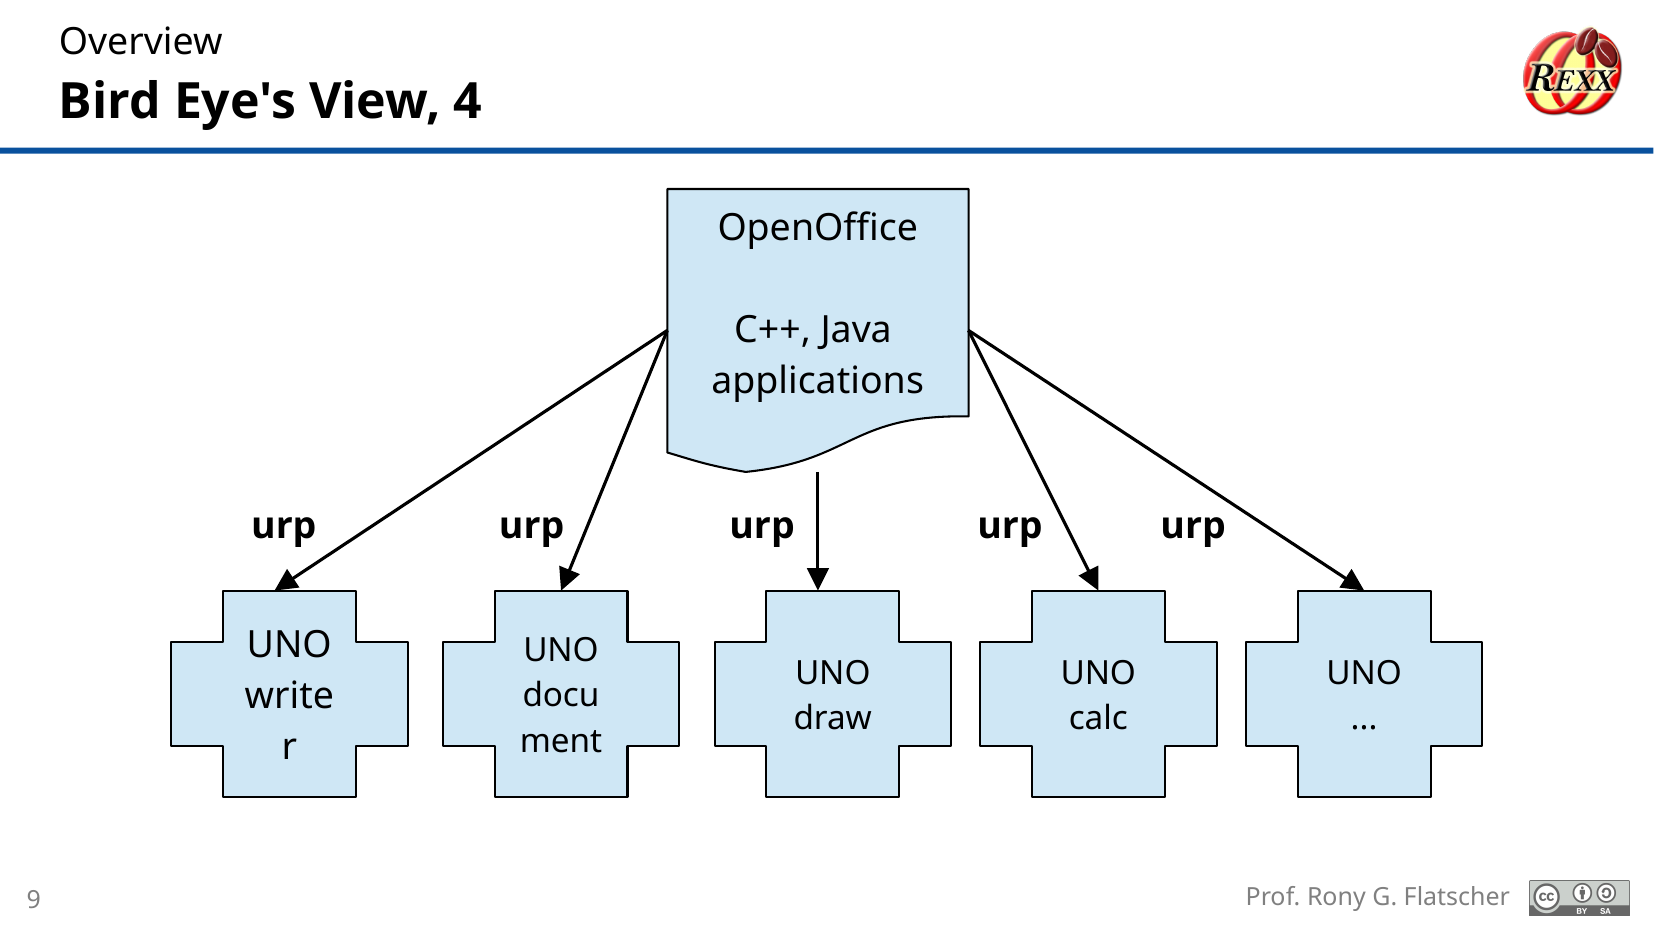

# Overview Bird Eye's View, 4
OpenOffice
C++, Java
applications
urp
urp
urp
urp
urp
UNO
writer
UNO
draw
UNO
calc
UNO
...
UNO
document